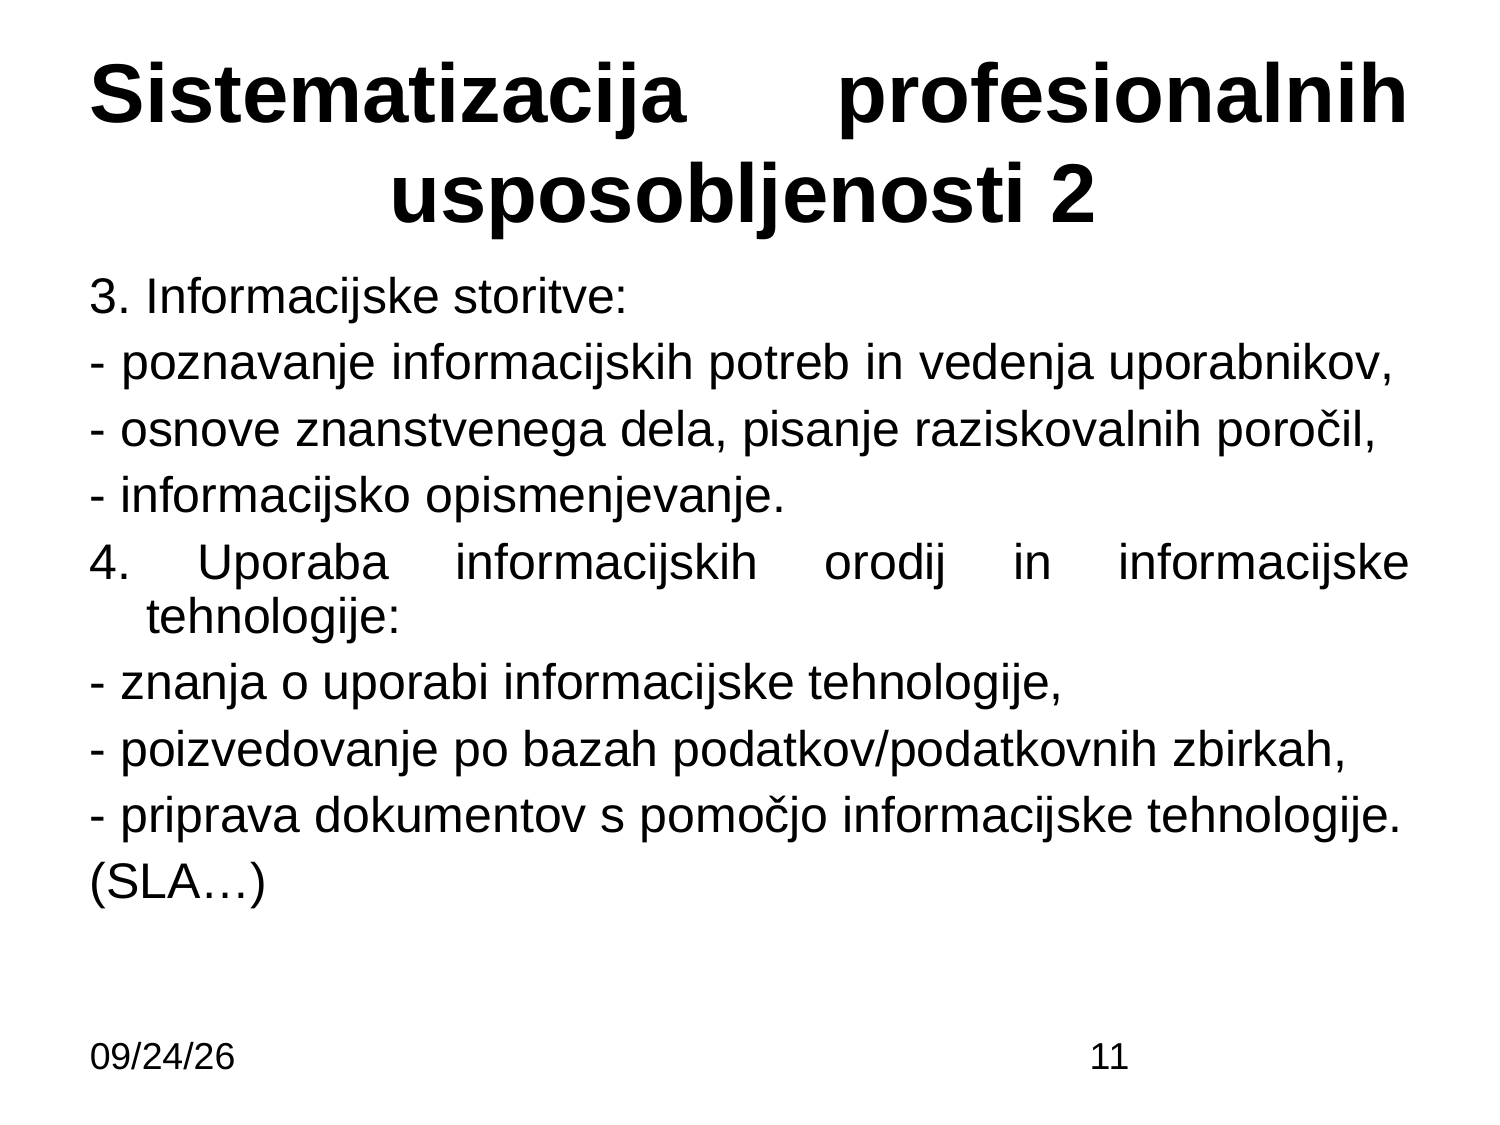

# Sistematizacija profesionalnih 		usposobljenosti 2
3. Informacijske storitve:
- poznavanje informacijskih potreb in vedenja uporabnikov,
- osnove znanstvenega dela, pisanje raziskovalnih poročil,
- informacijsko opismenjevanje.
4. Uporaba informacijskih orodij in informacijske tehnologije:
- znanja o uporabi informacijske tehnologije,
- poizvedovanje po bazah podatkov/podatkovnih zbirkah,
- priprava dokumentov s pomočjo informacijske tehnologije.
(SLA…)
11